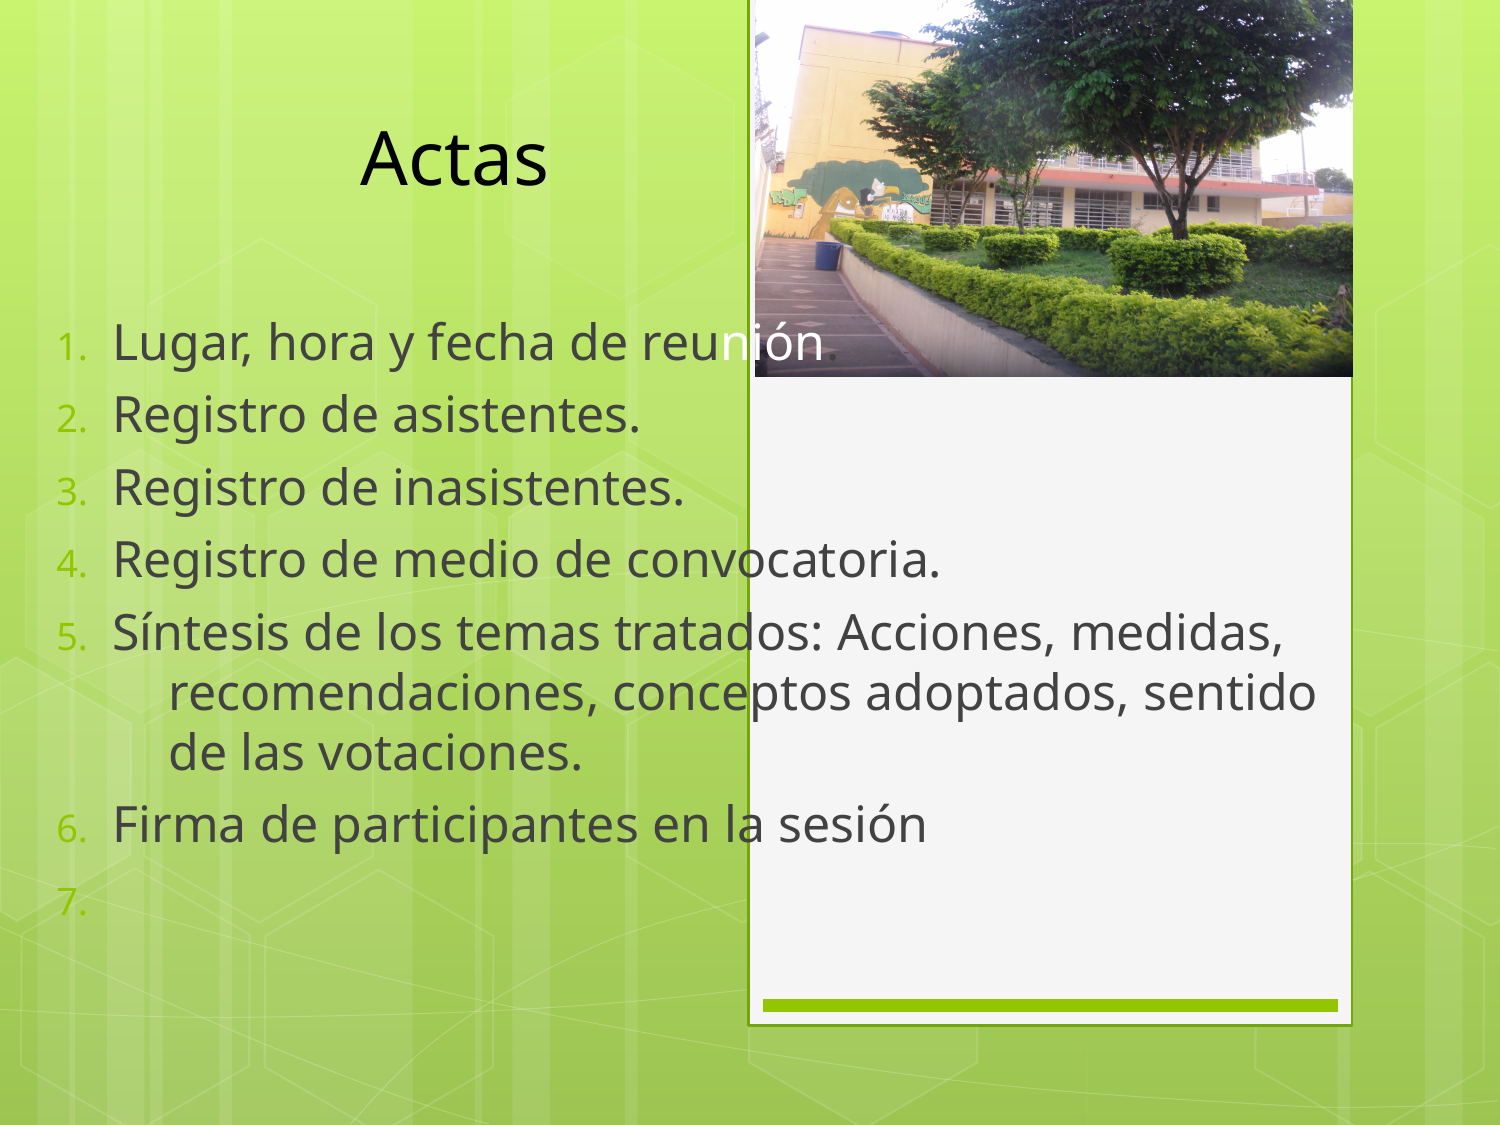

# Actas
Lugar, hora y fecha de reunión.
Registro de asistentes.
Registro de inasistentes.
Registro de medio de convocatoria.
Síntesis de los temas tratados: Acciones, medidas, recomendaciones, conceptos adoptados, sentido de las votaciones.
Firma de participantes en la sesión